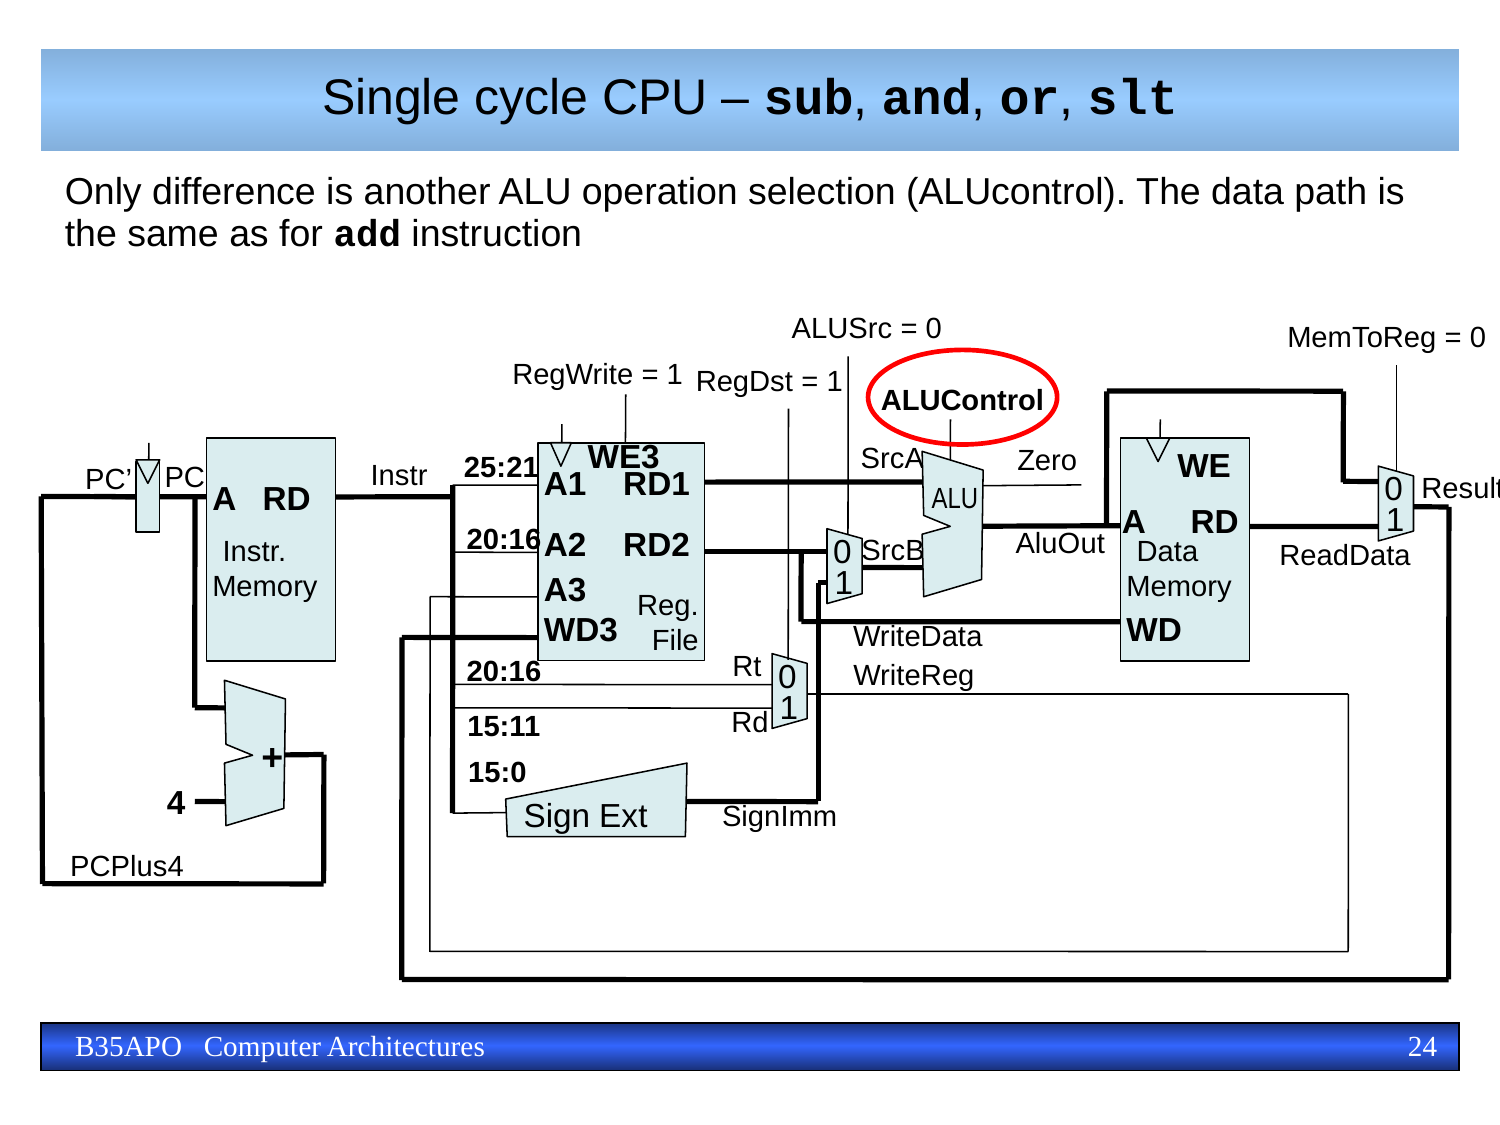

# Single cycle CPU – sub, and, or, slt
Only difference is another ALU operation selection (ALUcontrol). The data path is the same as for add instruction
ALUSrc = 0
MemToReg = 0
RegWrite = 1
RegDst = 1
ALUControl
WE3
Reg.
 File
A1 RD1
A2 RD2
A3
WD3
SrcA
Zero
Instr. Memory
A RD
Data Memory
WE
A RD
WD
25:21
Instr
PC
PC’
0
1
Result
ALU
20:16
AluOut
0
1
SrcB
ReadData
WriteData
Rt
20:16
0
1
WriteReg
Rd
15:11
+
15:0
Sign Ext
4
SignImm
PCPlus4
B35APO Computer Architectures
24